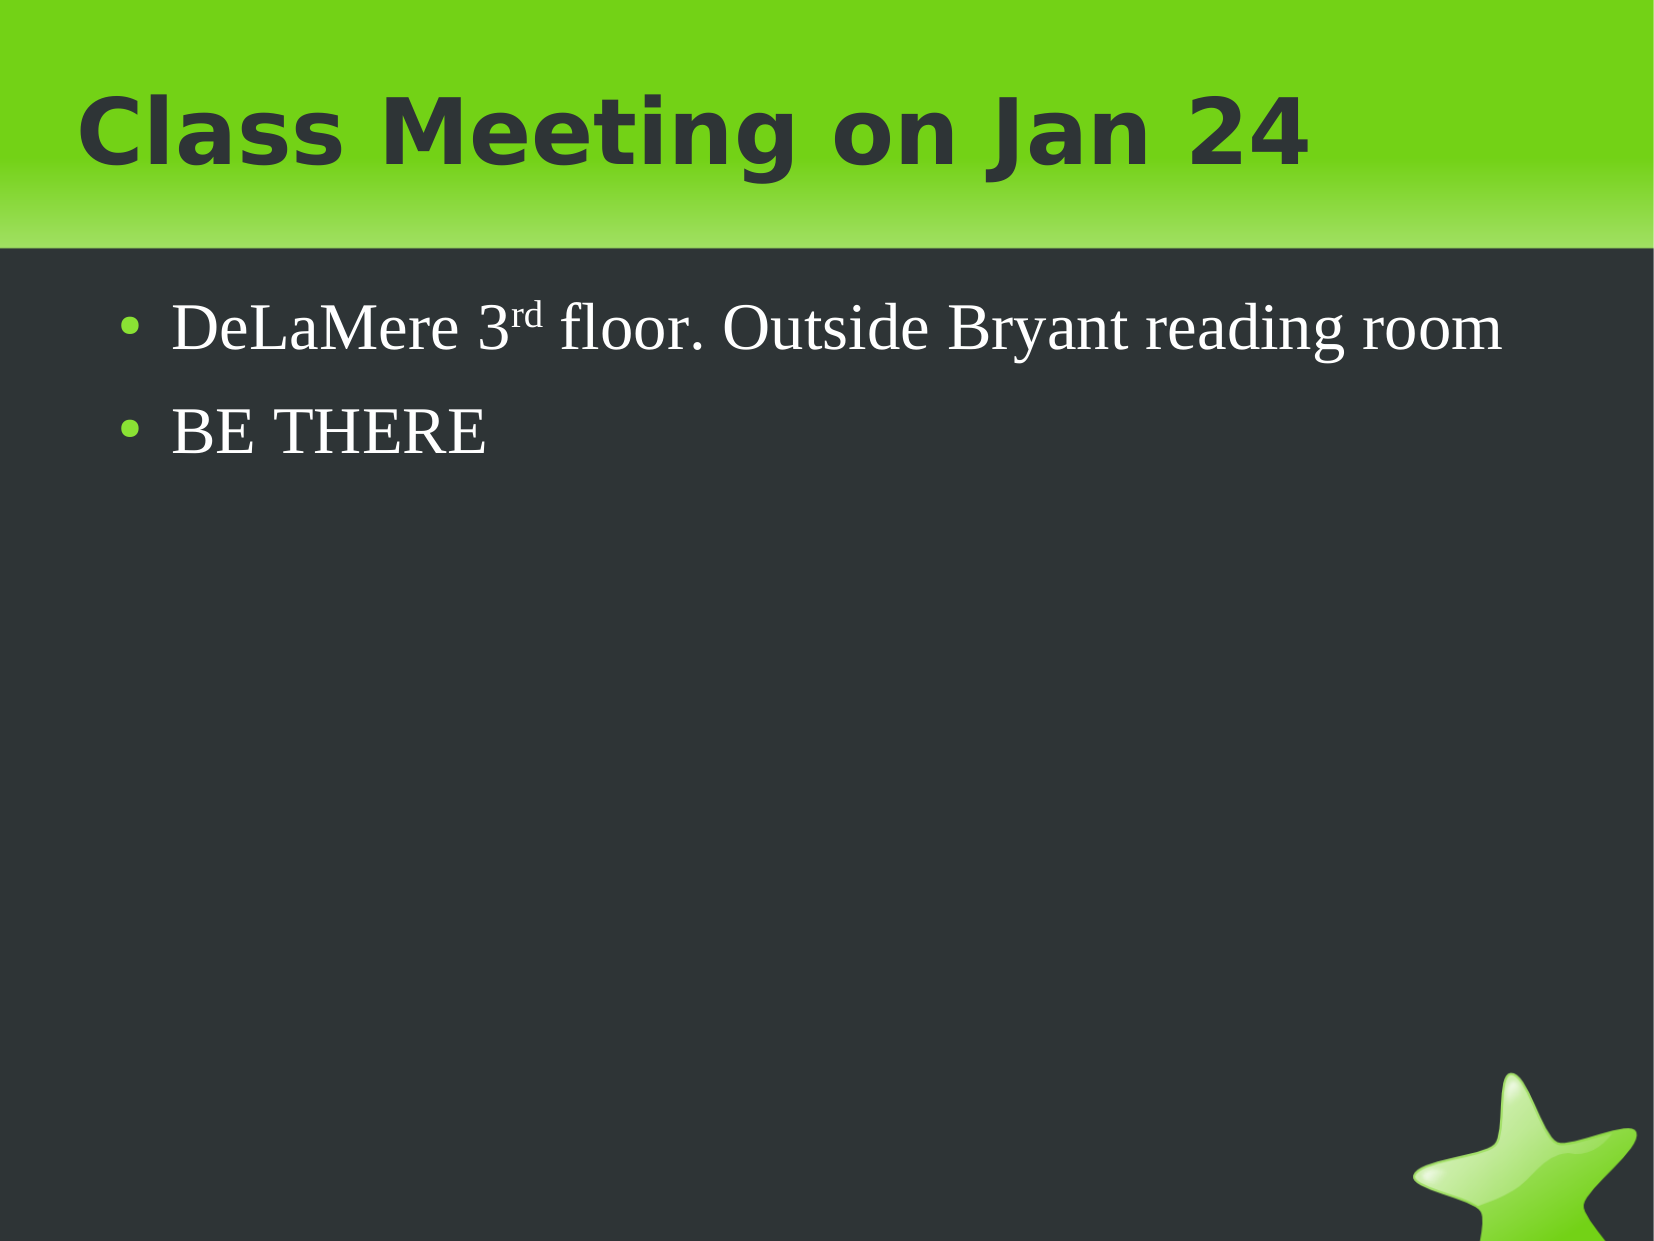

# Class Meeting on Jan 24
DeLaMere 3rd floor. Outside Bryant reading room
BE THERE